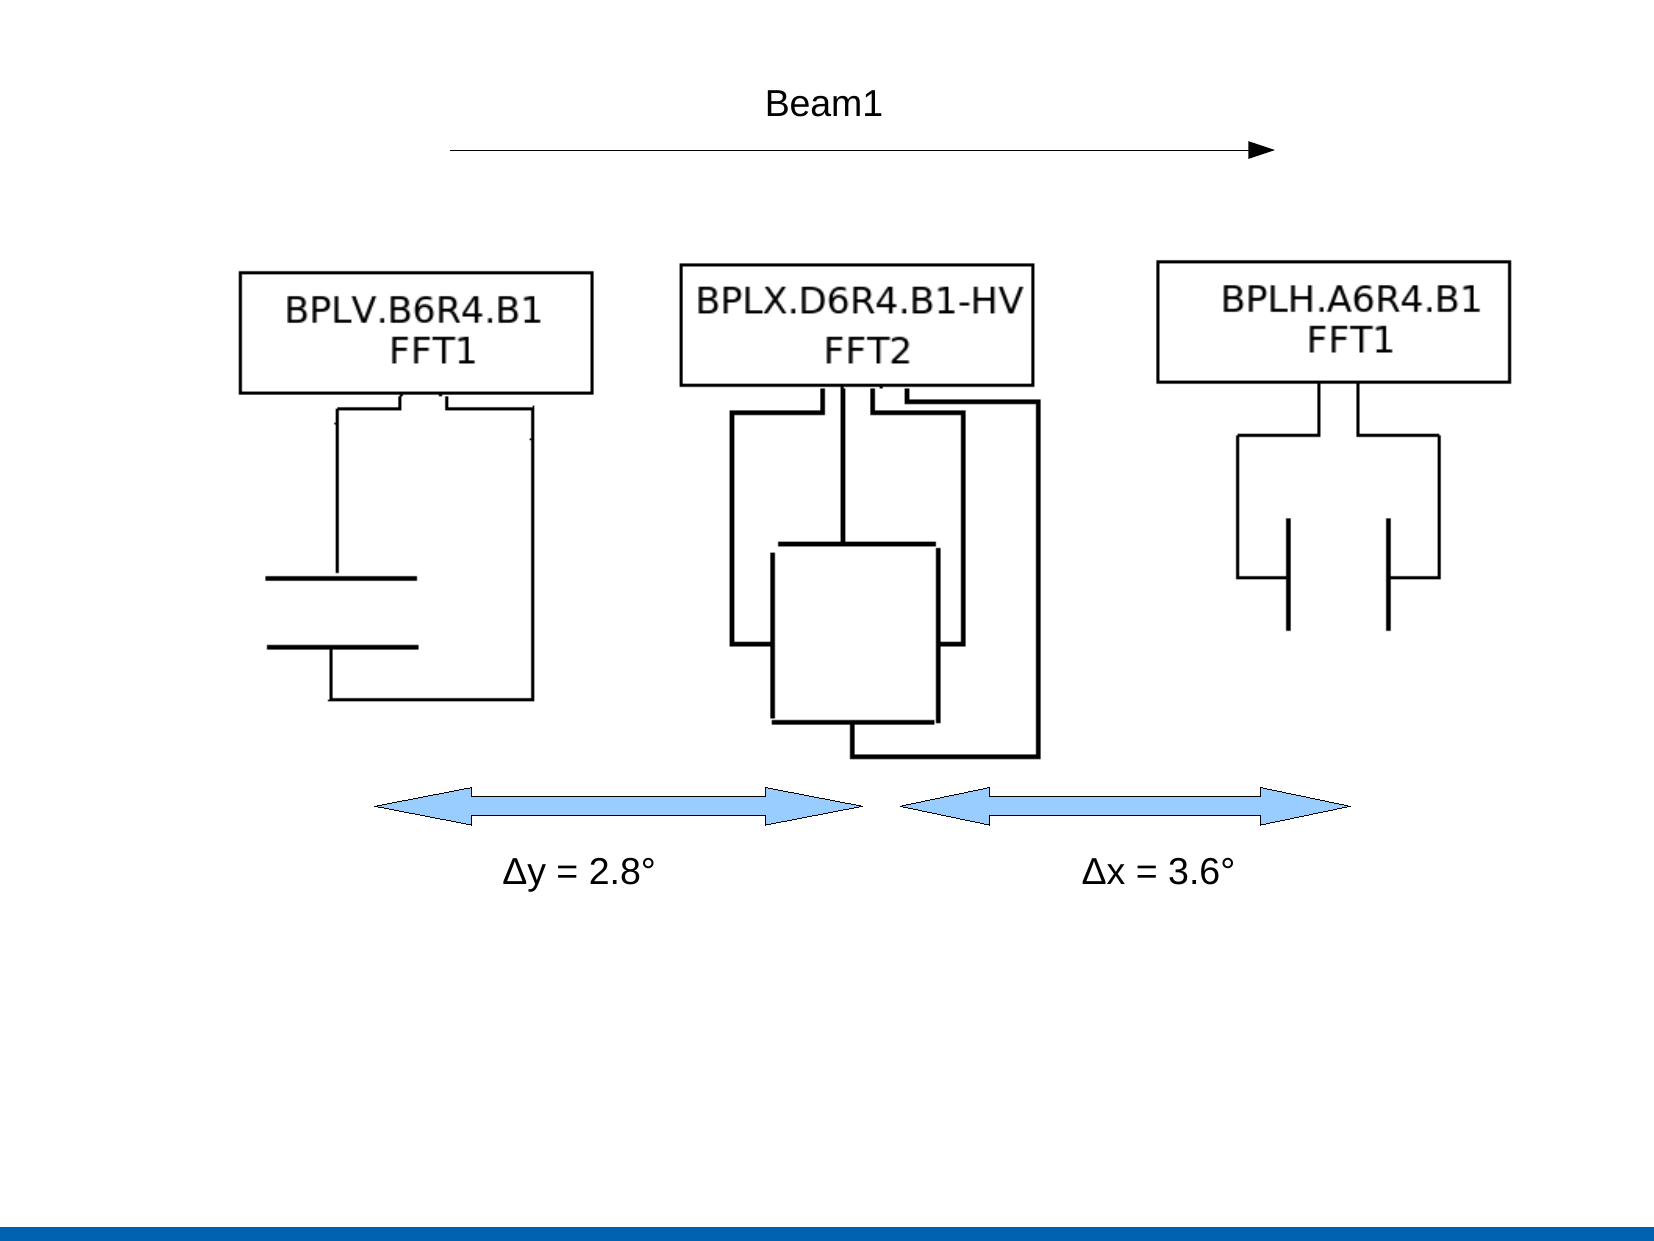

Beam1
Δy = 2.8°
Δx = 3.6°